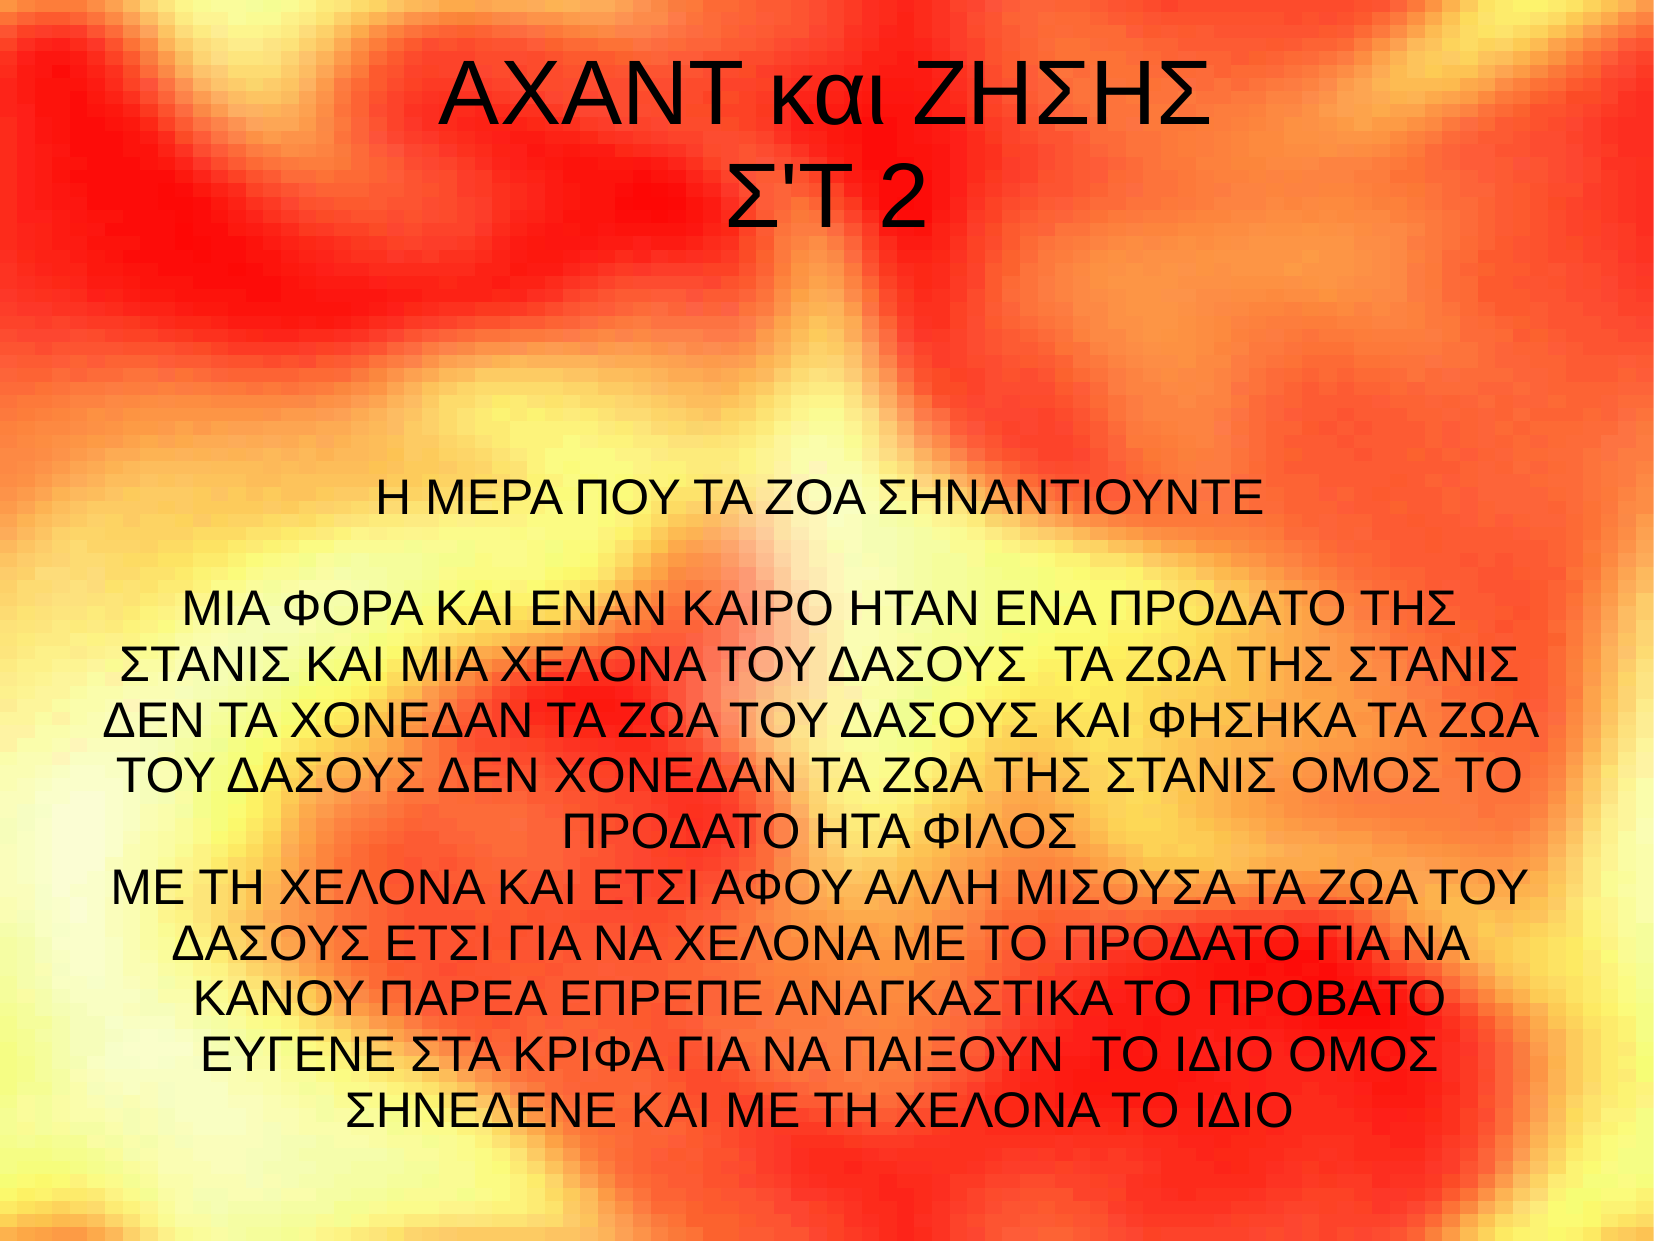

# ΑΧΑΝΤ και ΖΗΣΗΣ Σ'Τ 2
Η ΜΕΡΑ ΠΟΥ ΤΑ ΖΟΑ ΣΗΝΑΝΤΙΟΥΝΤΕ
ΜΙΑ ΦΟΡΑ ΚΑΙ ΕΝΑΝ ΚΑΙΡΟ ΗΤΑΝ ΕΝΑ ΠΡΟΔΑΤΟ ΤΗΣ ΣΤΑΝΙΣ ΚΑΙ ΜΙΑ ΧΕΛΟΝΑ ΤΟΥ ΔΑΣΟΥΣ ΤΑ ΖΩΑ ΤΗΣ ΣΤΑΝΙΣ ΔΕΝ ΤΑ ΧΟΝΕΔΑΝ ΤΑ ΖΩΑ ΤΟΥ ΔΑΣΟΥΣ ΚΑΙ ΦΗΣΗΚΑ ΤΑ ΖΩΑ ΤΟΥ ΔΑΣΟΥΣ ΔΕΝ ΧΟΝΕΔΑΝ ΤΑ ΖΩΑ ΤΗΣ ΣΤΑΝΙΣ ΟΜΟΣ ΤΟ ΠΡΟΔΑΤΟ ΗΤΑ ΦΙΛΟΣ
ΜΕ ΤΗ ΧΕΛΟΝΑ ΚΑΙ ΕΤΣΙ ΑΦΟΥ ΑΛΛΗ ΜΙΣΟΥΣΑ ΤΑ ΖΩΑ ΤΟΥ ΔΑΣΟΥΣ ΕΤΣΙ ΓΙΑ ΝΑ ΧΕΛΟΝΑ ΜΕ ΤΟ ΠΡΟΔΑΤΟ ΓΙΑ ΝΑ ΚΑΝΟΥ ΠΑΡΕΑ ΕΠΡΕΠΕ ΑΝΑΓΚΑΣΤΙΚΑ ΤΟ ΠΡΟΒΑΤΟ ΕΥΓΕΝΕ ΣΤΑ ΚΡΙΦΑ ΓΙΑ ΝΑ ΠΑΙΞΟΥΝ ΤΟ ΙΔΙΟ ΟΜΟΣ ΣΗΝΕΔΕΝΕ ΚΑΙ ΜΕ ΤΗ ΧΕΛΟΝΑ ΤΟ ΙΔΙΟ